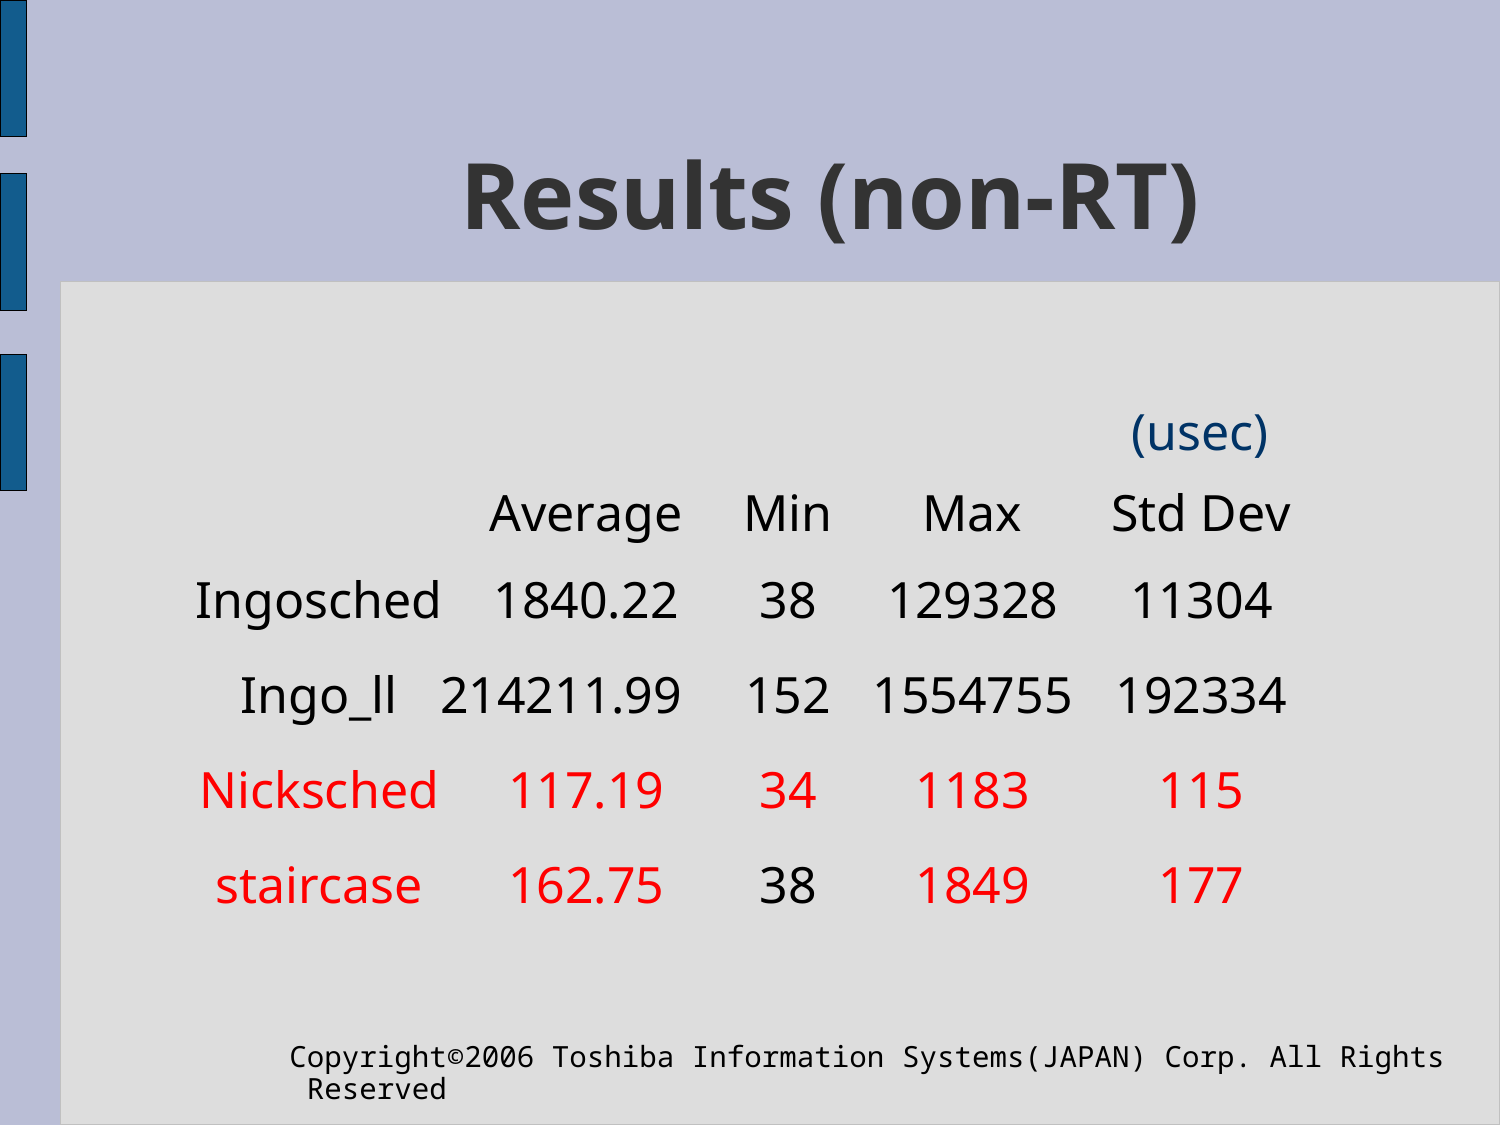

# Results (non-RT)
(usec)
Average
Min
Max
Std Dev
Ingosched
1840.22
38
129328
11304
Ingo_ll
214211.99
152
1554755
192334
Nicksched
117.19
34
1183
115
staircase
162.75
38
1849
177
Copyright©2006 Toshiba Information Systems(JAPAN) Corp. All Rights Reserved